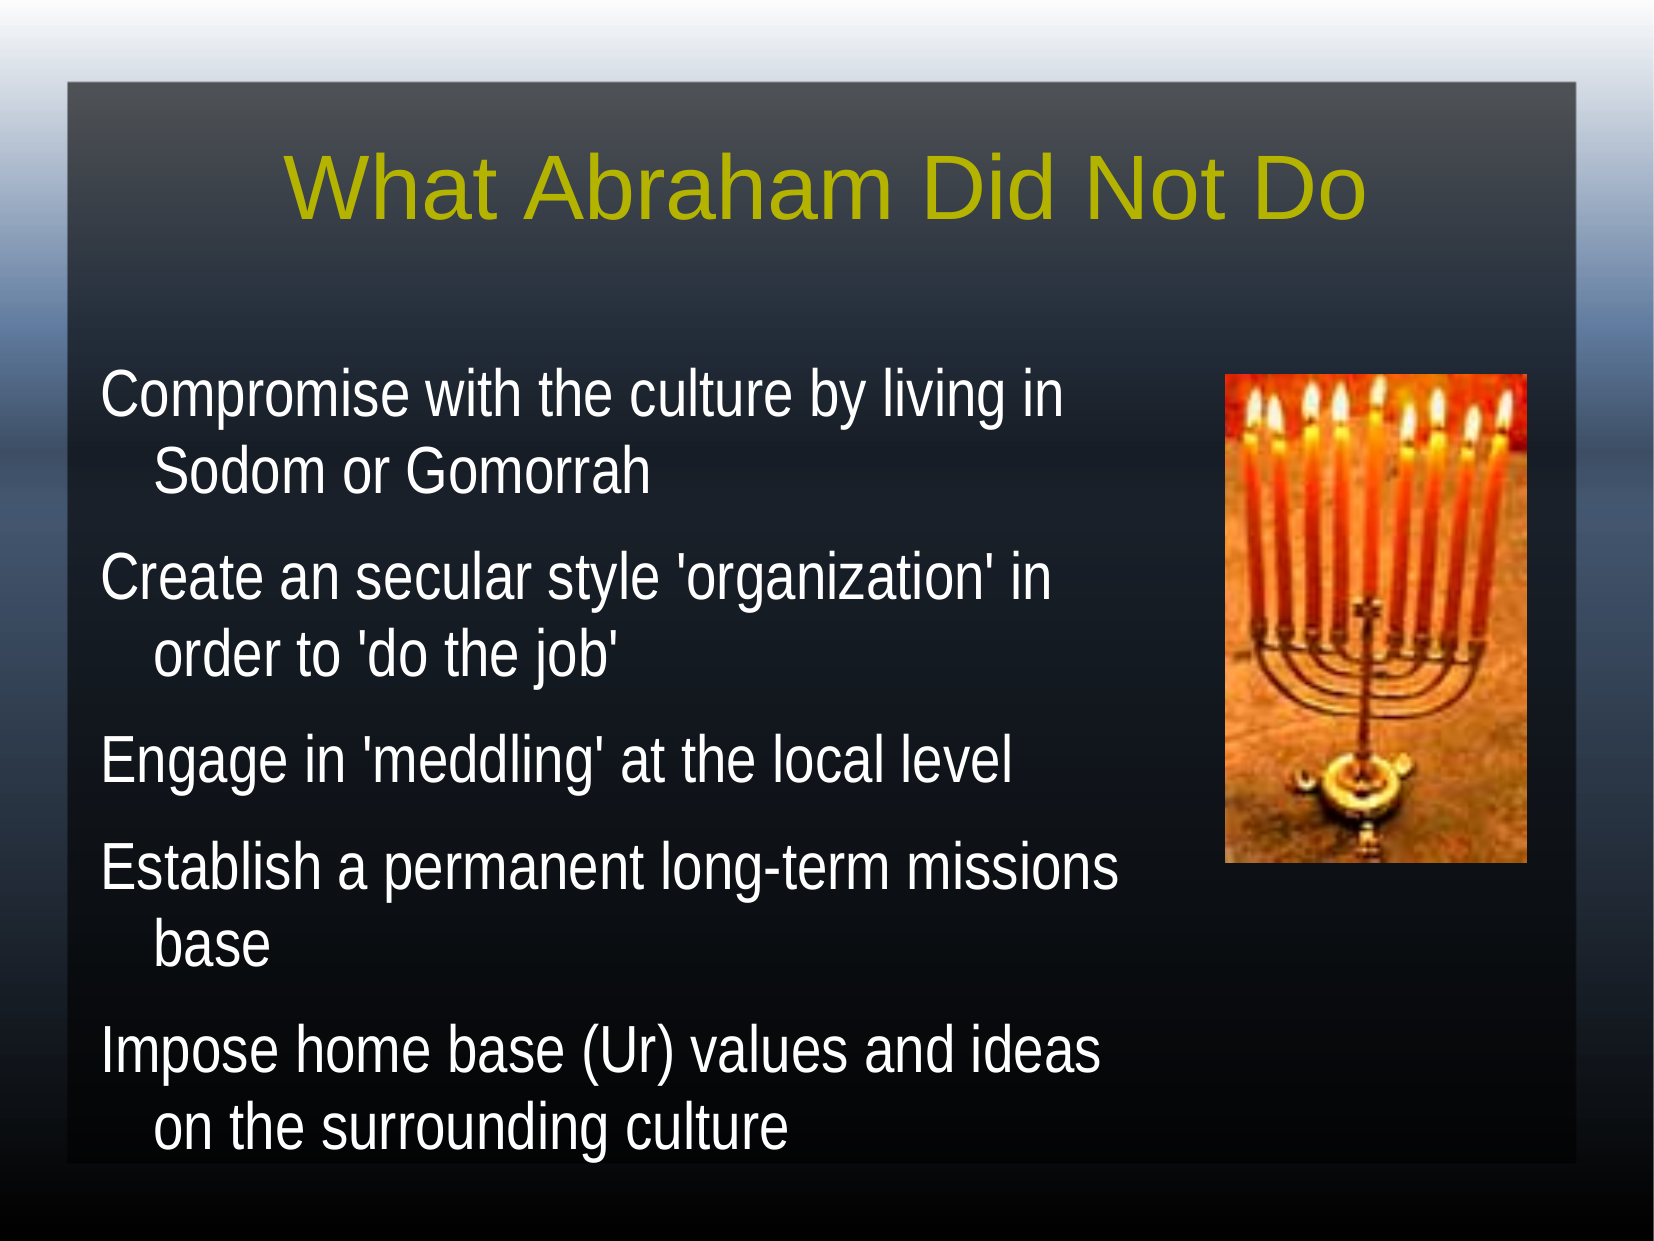

# What Abraham Did Not Do
Compromise with the culture by living in Sodom or Gomorrah
Create an secular style 'organization' in order to 'do the job'
Engage in 'meddling' at the local level
Establish a permanent long-term missions base
Impose home base (Ur) values and ideas on the surrounding culture